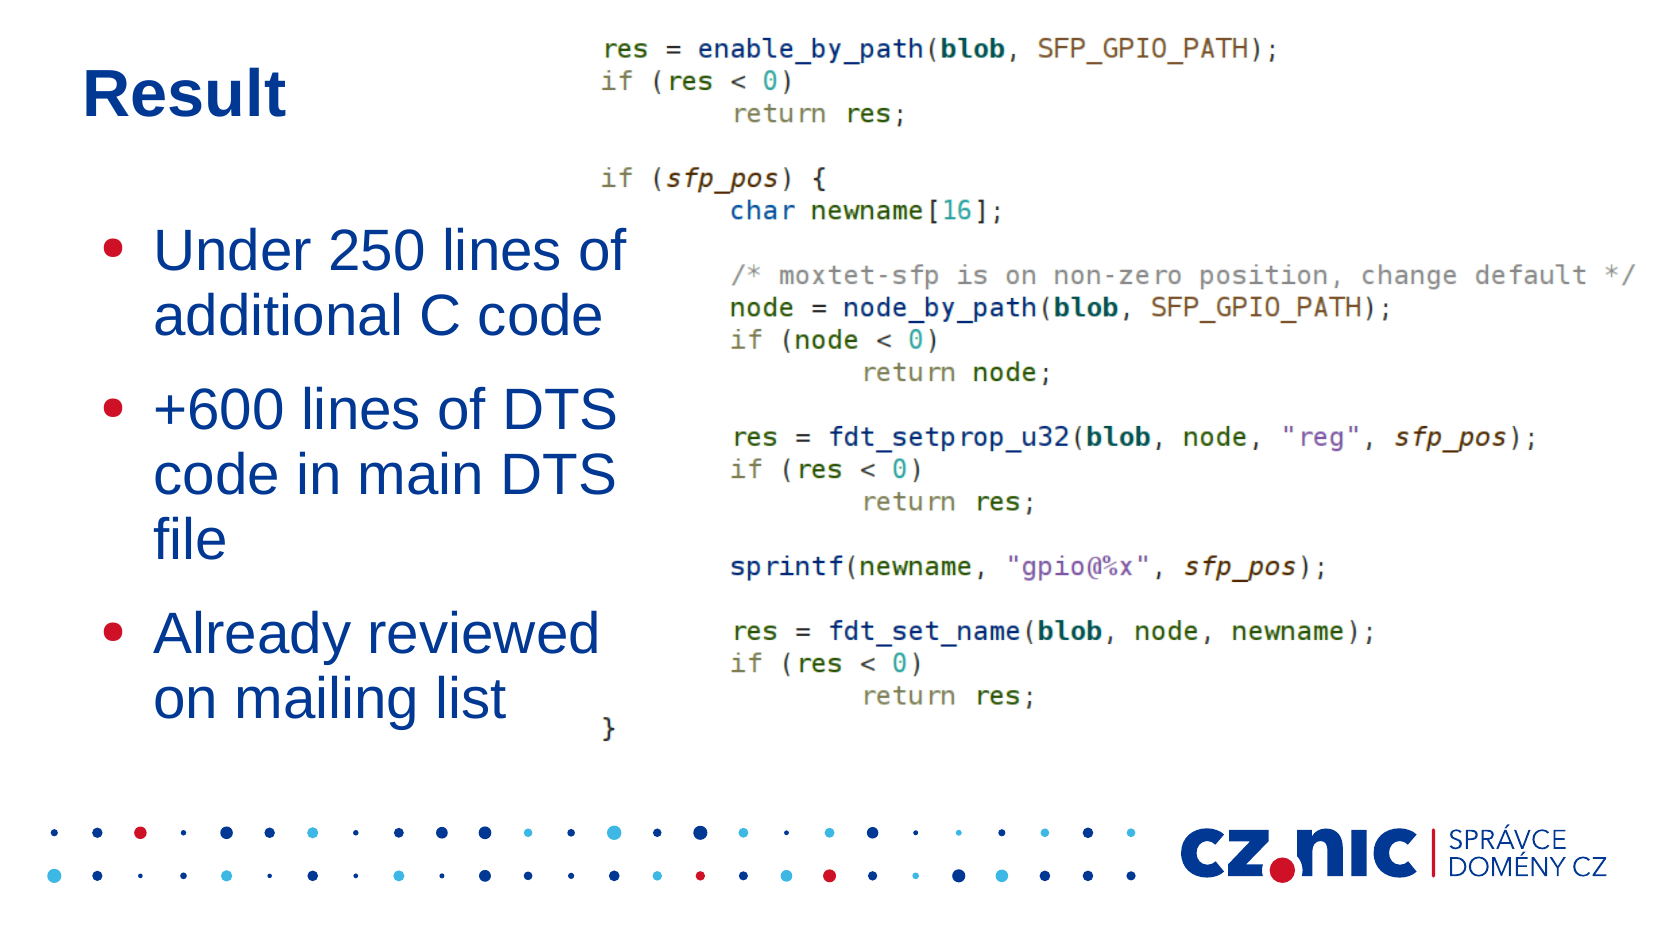

# Result
Under 250 lines of
additional C code
+600 lines of DTS
code in main DTS
file
Already reviewed
on mailing list